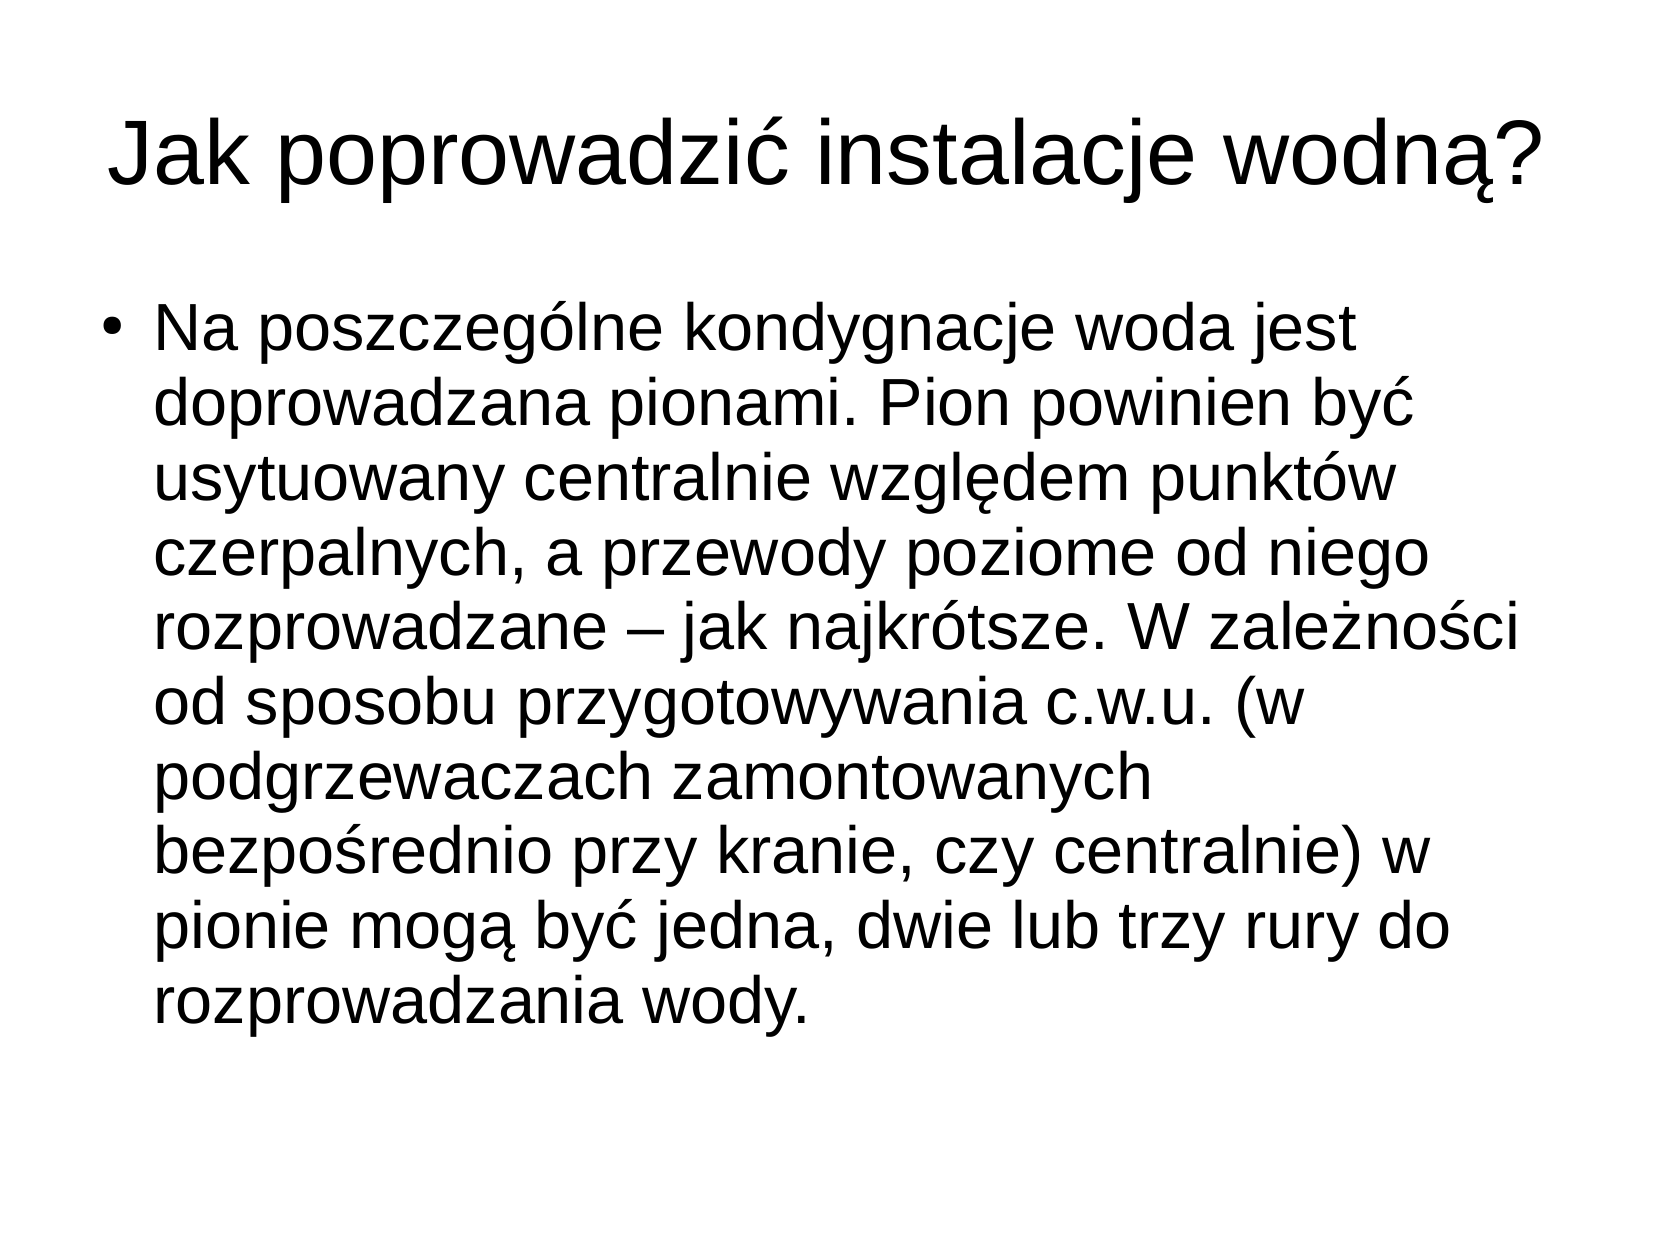

# Jak poprowadzić instalacje wodną?
Na poszczególne kondygnacje woda jest doprowadzana pionami. Pion powinien być usytuowany centralnie względem punktów czerpalnych, a przewody poziome od niego rozprowadzane – jak najkrótsze. W zależności od sposobu przygotowywania c.w.u. (w podgrzewaczach zamontowanych bezpośrednio przy kranie, czy centralnie) w pionie mogą być jedna, dwie lub trzy rury do rozprowadzania wody.